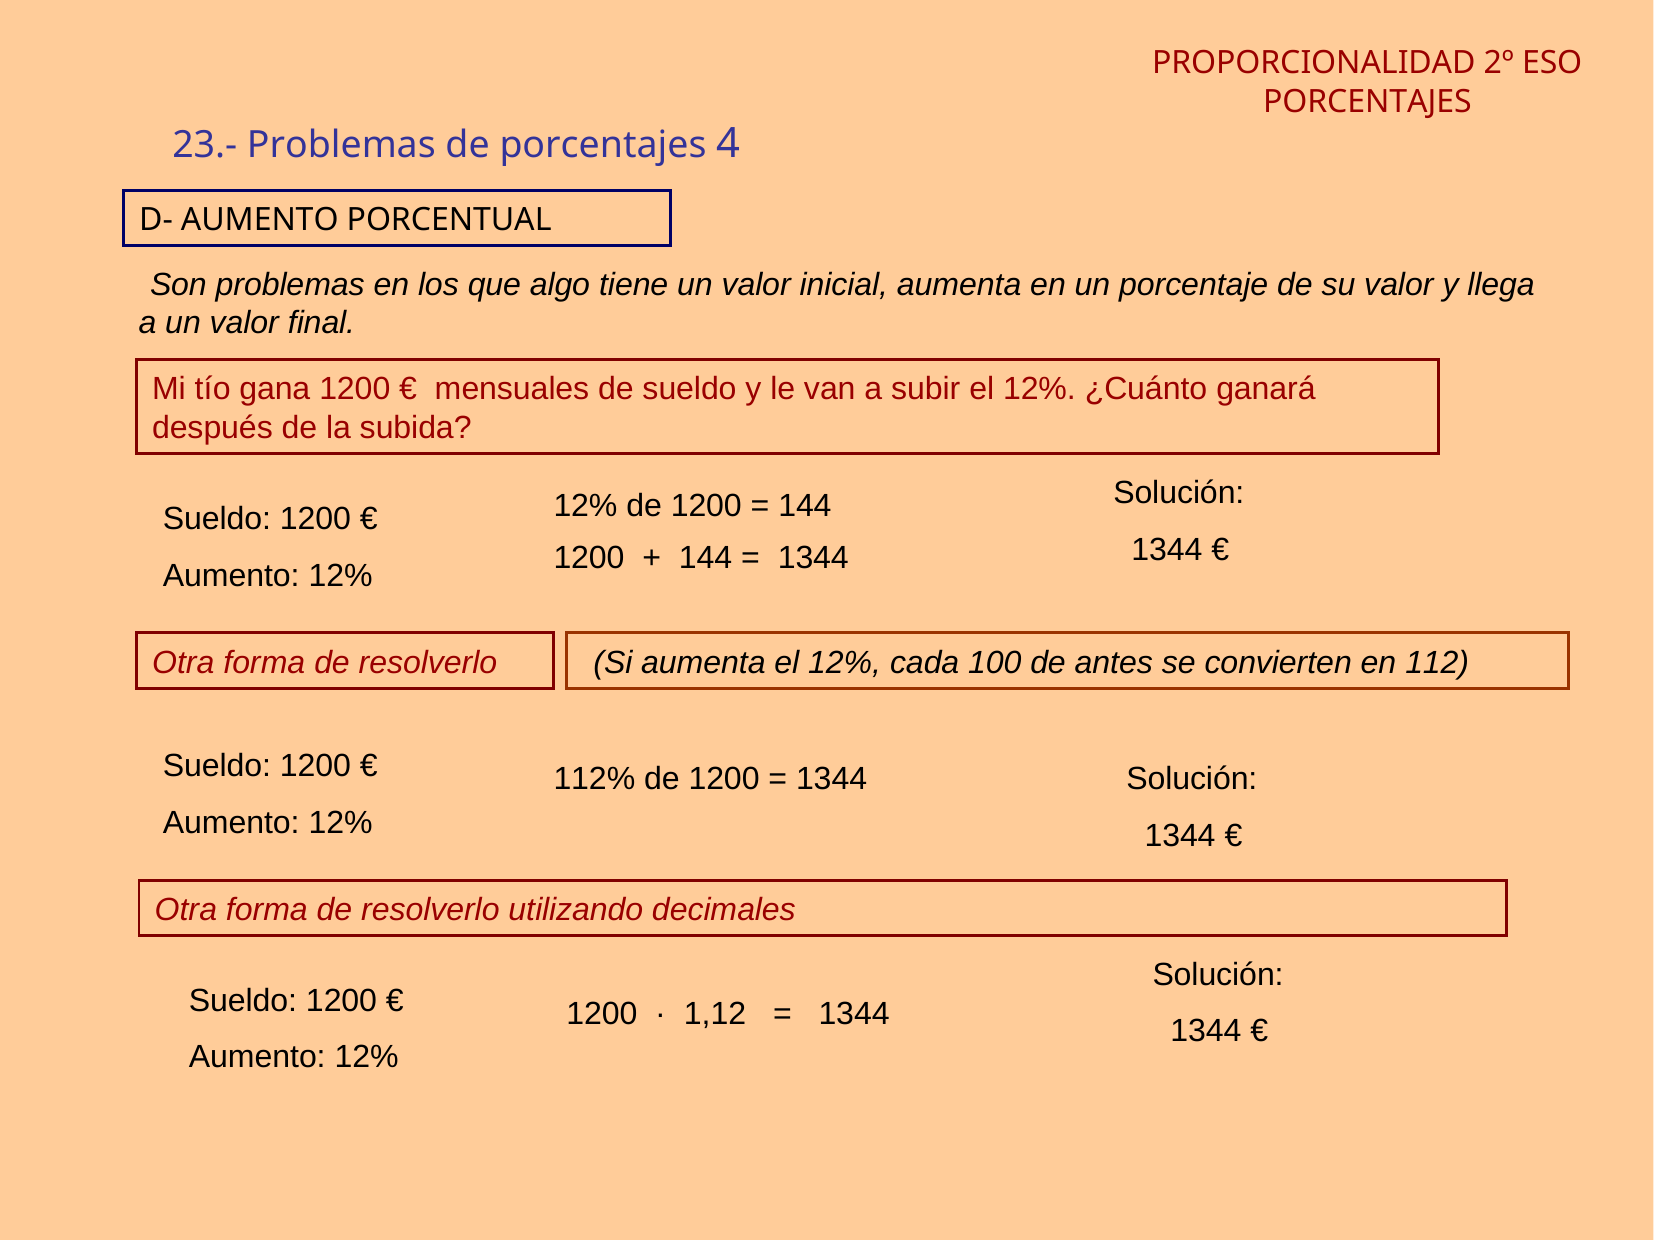

PROPORCIONALIDAD 2º ESO
PORCENTAJES
23.- Problemas de porcentajes 4
D- AUMENTO PORCENTUAL
Son problemas en los que algo tiene un valor inicial, aumenta en un porcentaje de su valor y llega a un valor final.
Mi tío gana 1200 € mensuales de sueldo y le van a subir el 12%. ¿Cuánto ganará después de la subida?
Solución:
 1344 €
12% de 1200 = 144
Sueldo: 1200 €
Aumento: 12%
1200 + 144 = 1344
Otra forma de resolverlo
(Si aumenta el 12%, cada 100 de antes se convierten en 112)
Sueldo: 1200 €
Aumento: 12%
112% de 1200 = 1344
Solución:
 1344 €
Otra forma de resolverlo utilizando decimales
Solución:
 1344 €
Sueldo: 1200 €
Aumento: 12%
1200 · 1,12 = 1344